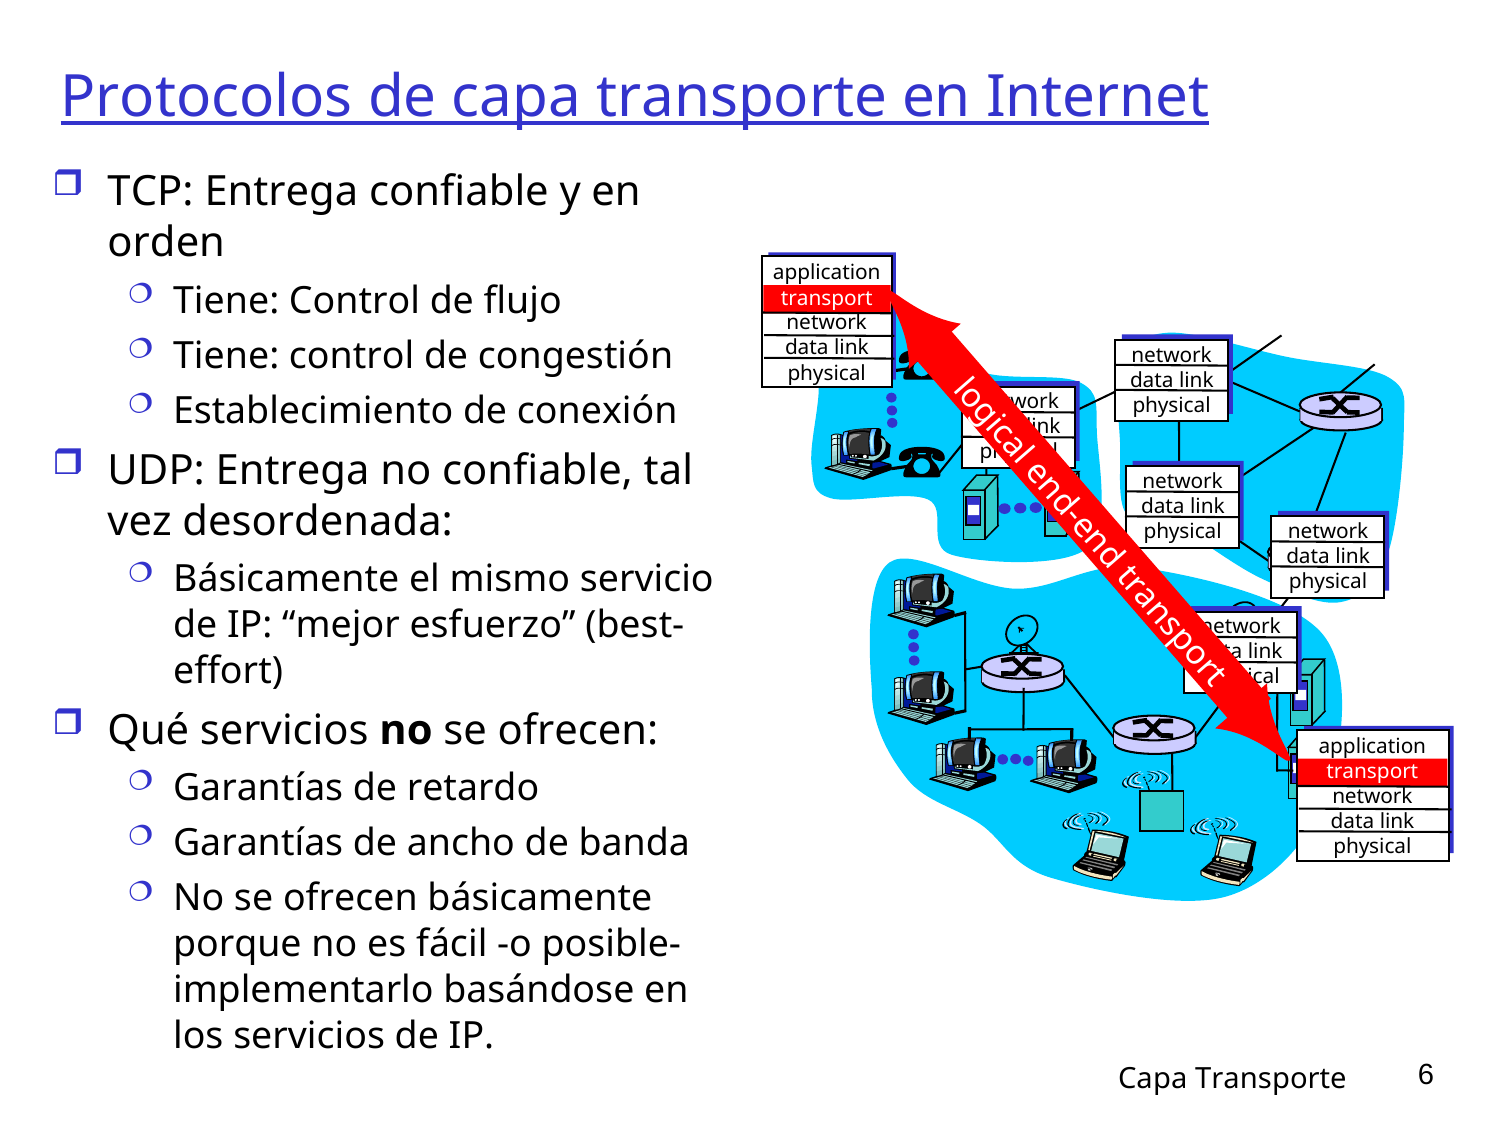

# Protocolos de capa transporte en Internet
TCP: Entrega confiable y en orden‏
Tiene: Control de flujo
Tiene: control de congestión
Establecimiento de conexión
UDP: Entrega no confiable, tal vez desordenada:‏
Básicamente el mismo servicio de IP: “mejor esfuerzo” (best-effort)‏
Qué servicios no se ofrecen:
Garantías de retardo
Garantías de ancho de banda
No se ofrecen básicamente porque no es fácil -o posible- implementarlo basándose en los servicios de IP.‏
application
transport
network
data link
physical
logical end-end transport
network
data link
physical
network
data link
physical
network
data link
physical
network
data link
physical
network
data link
physical
application
transport
network
data link
physical
6